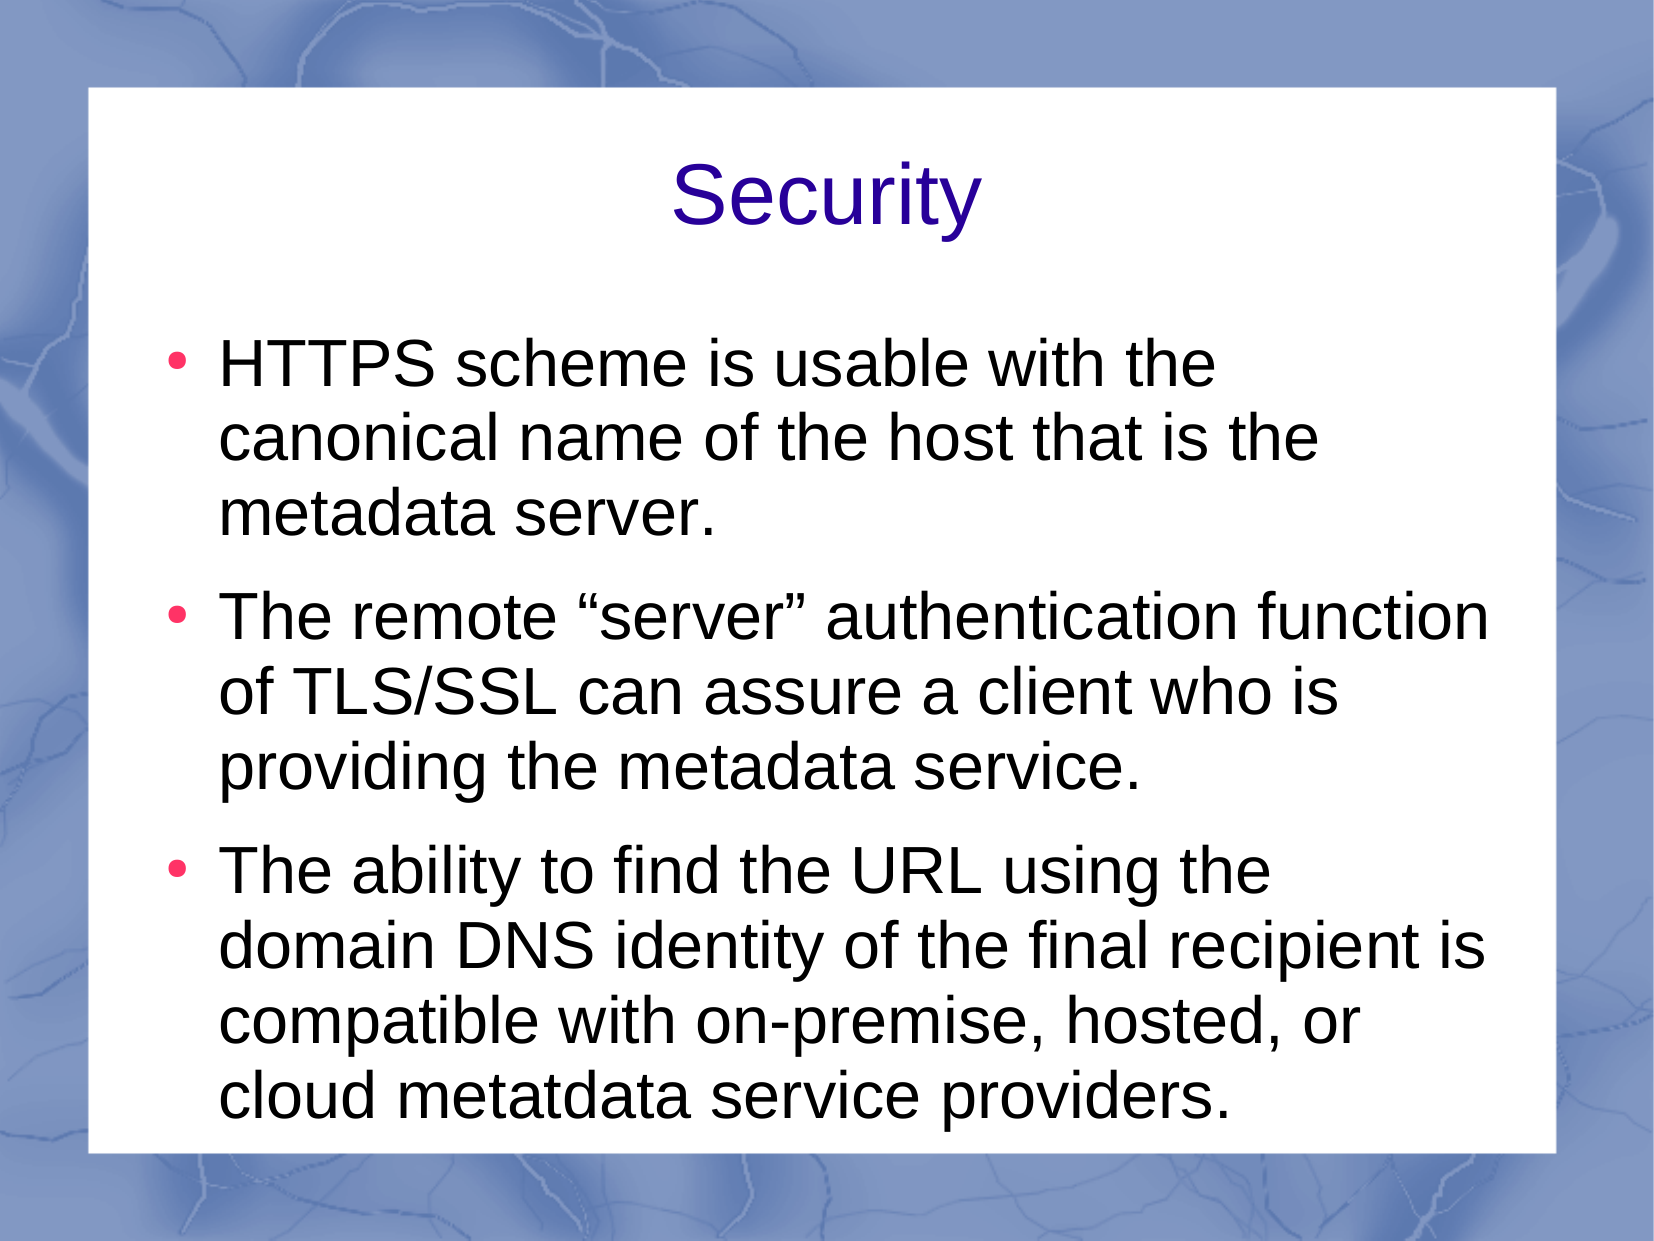

# Security
HTTPS scheme is usable with the canonical name of the host that is the metadata server.
The remote “server” authentication function of TLS/SSL can assure a client who is providing the metadata service.
The ability to find the URL using the domain DNS identity of the final recipient is compatible with on-premise, hosted, or cloud metatdata service providers.